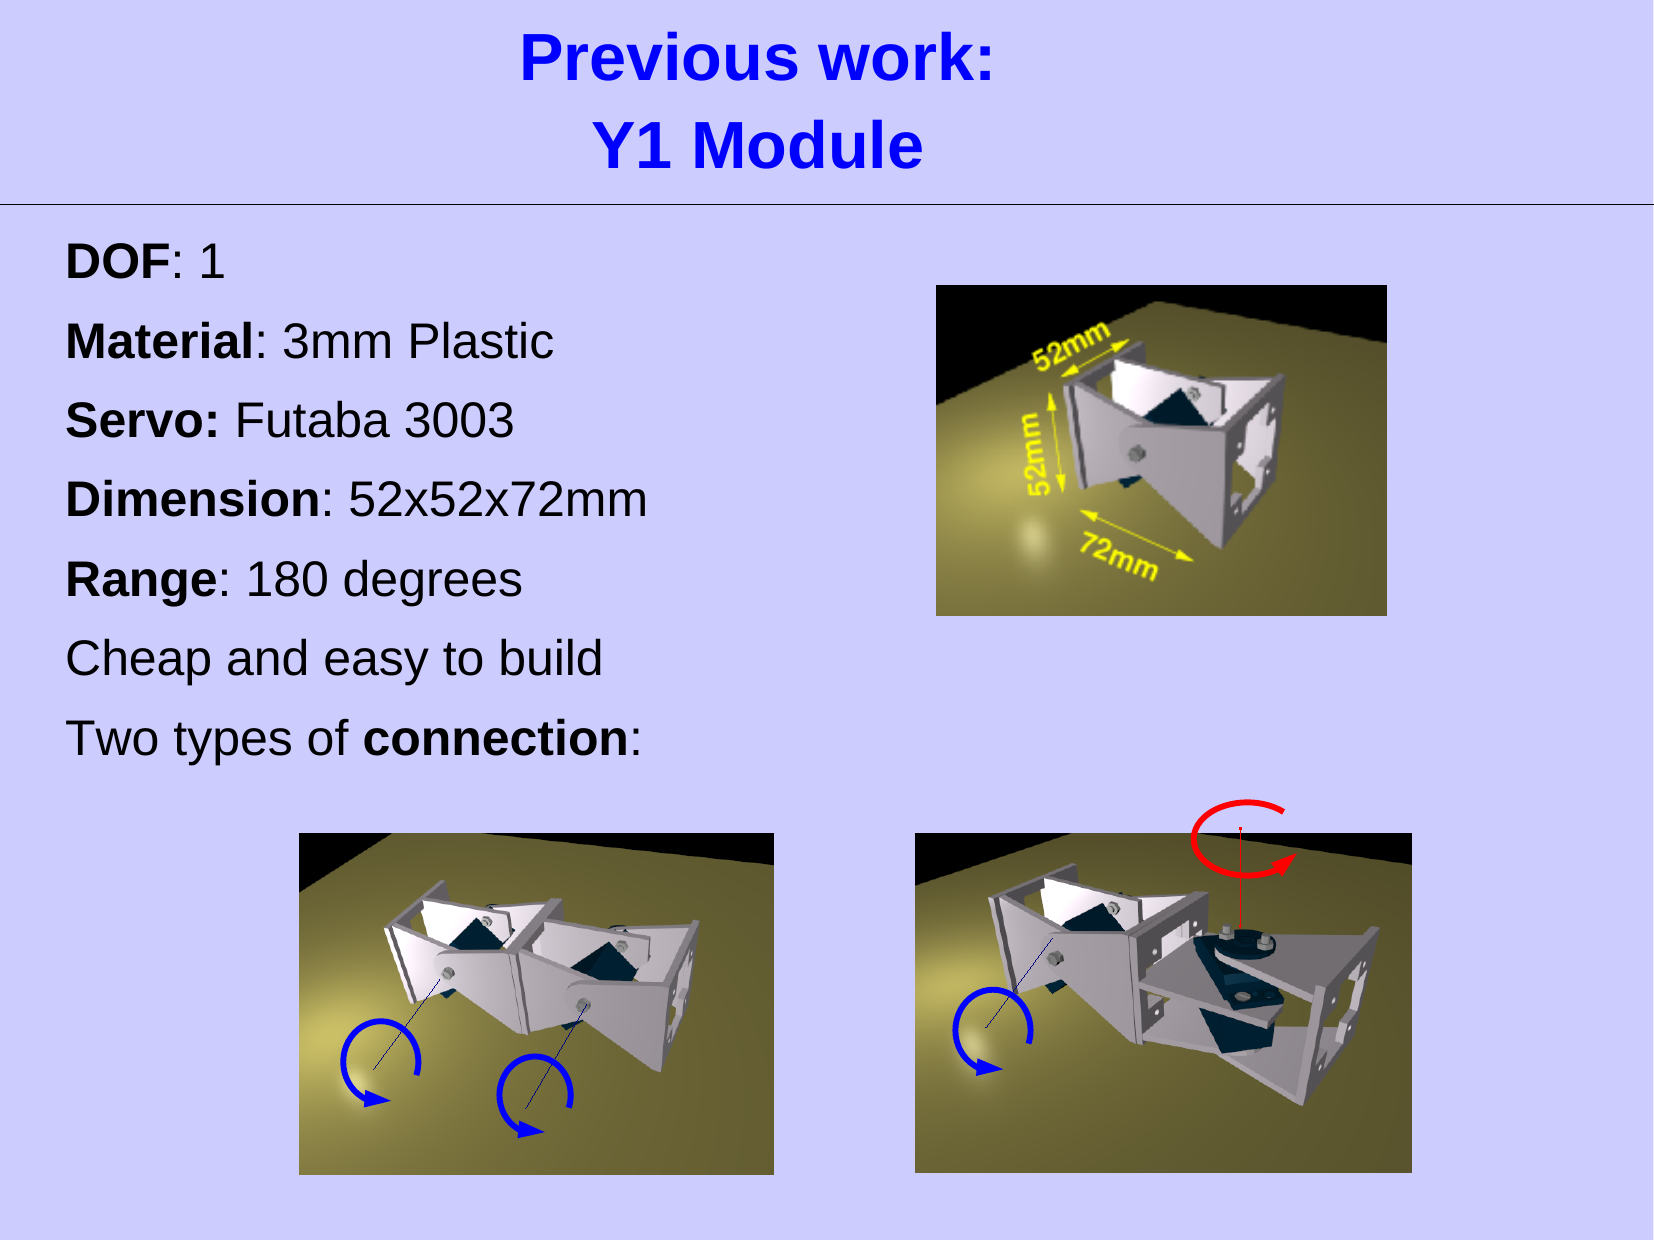

# Previous work: Y1 Module
 DOF: 1
 Material: 3mm Plastic
 Servo: Futaba 3003
 Dimension: 52x52x72mm
 Range: 180 degrees
 Cheap and easy to build
 Two types of connection: